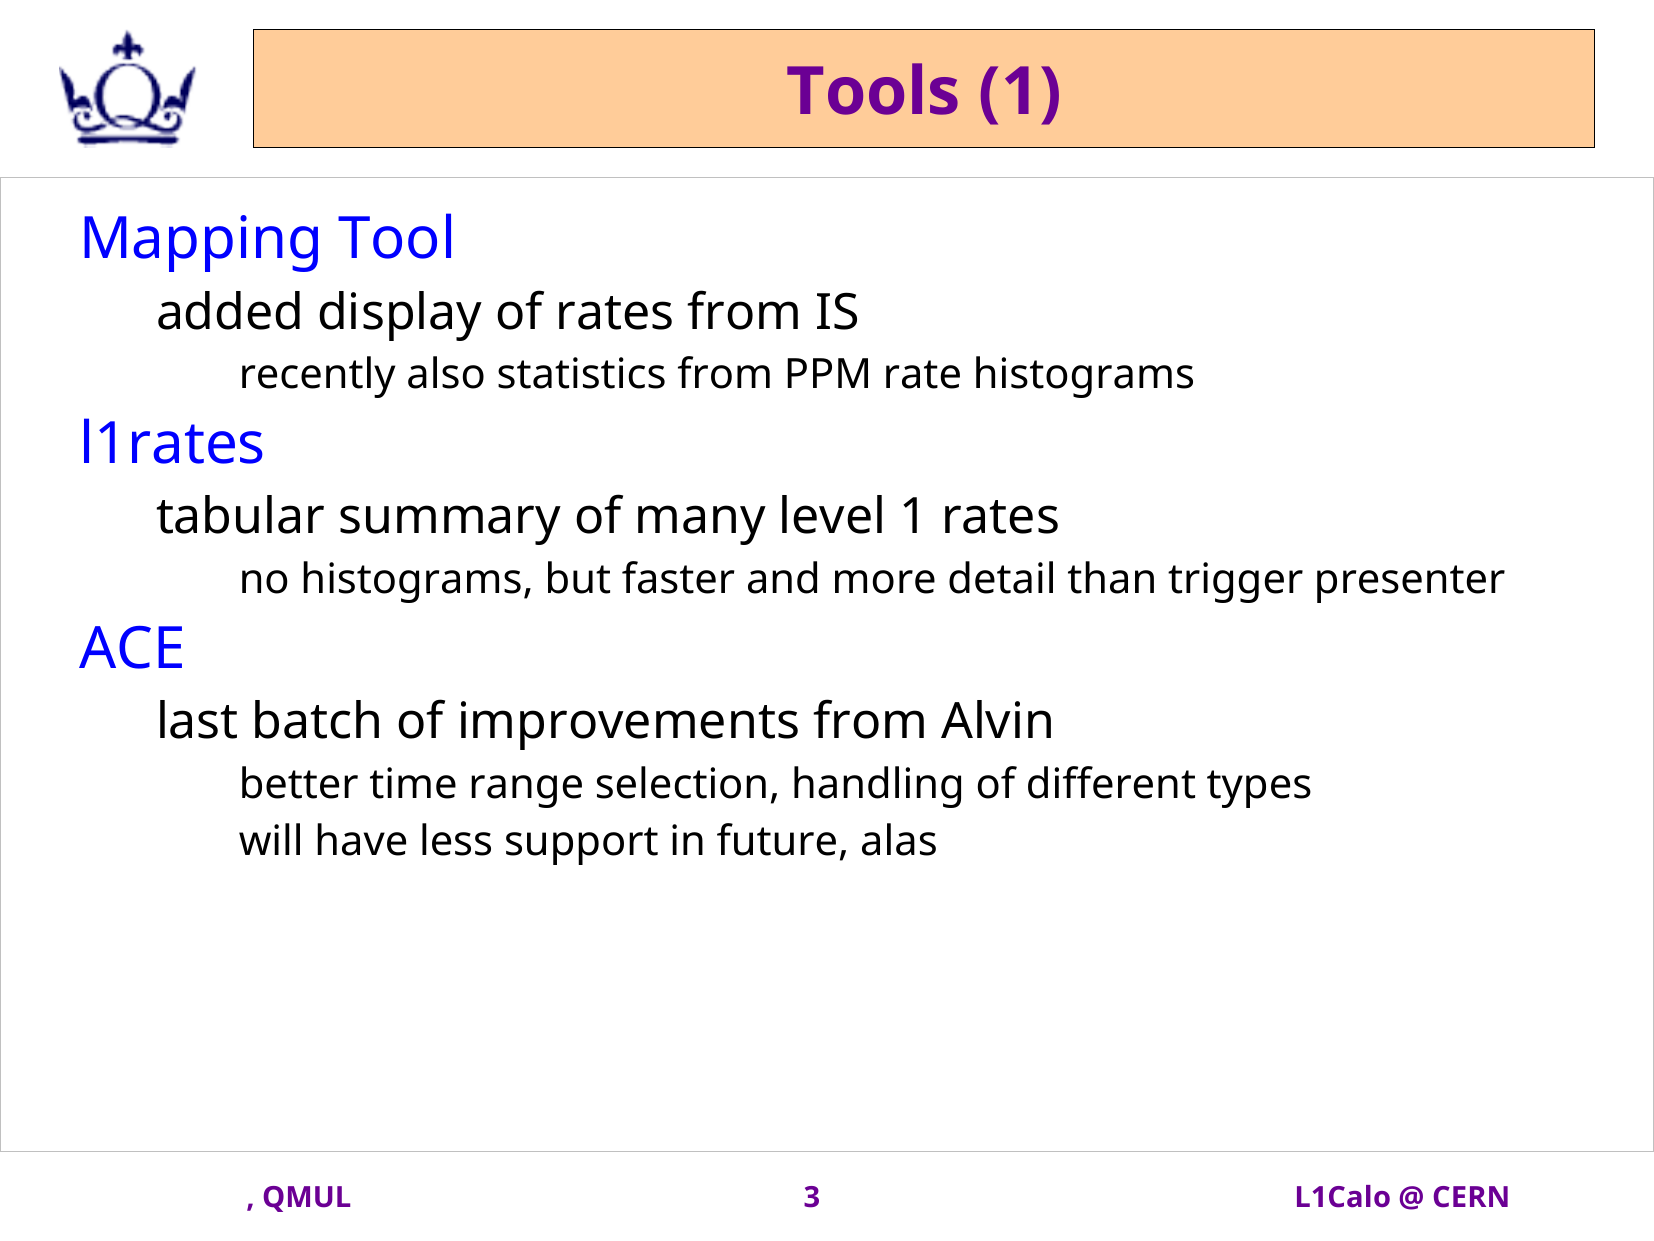

# Tools (1)
Mapping Tool
added display of rates from IS
recently also statistics from PPM rate histograms
l1rates
tabular summary of many level 1 rates
no histograms, but faster and more detail than trigger presenter
ACE
last batch of improvements from Alvin
better time range selection, handling of different types
will have less support in future, alas